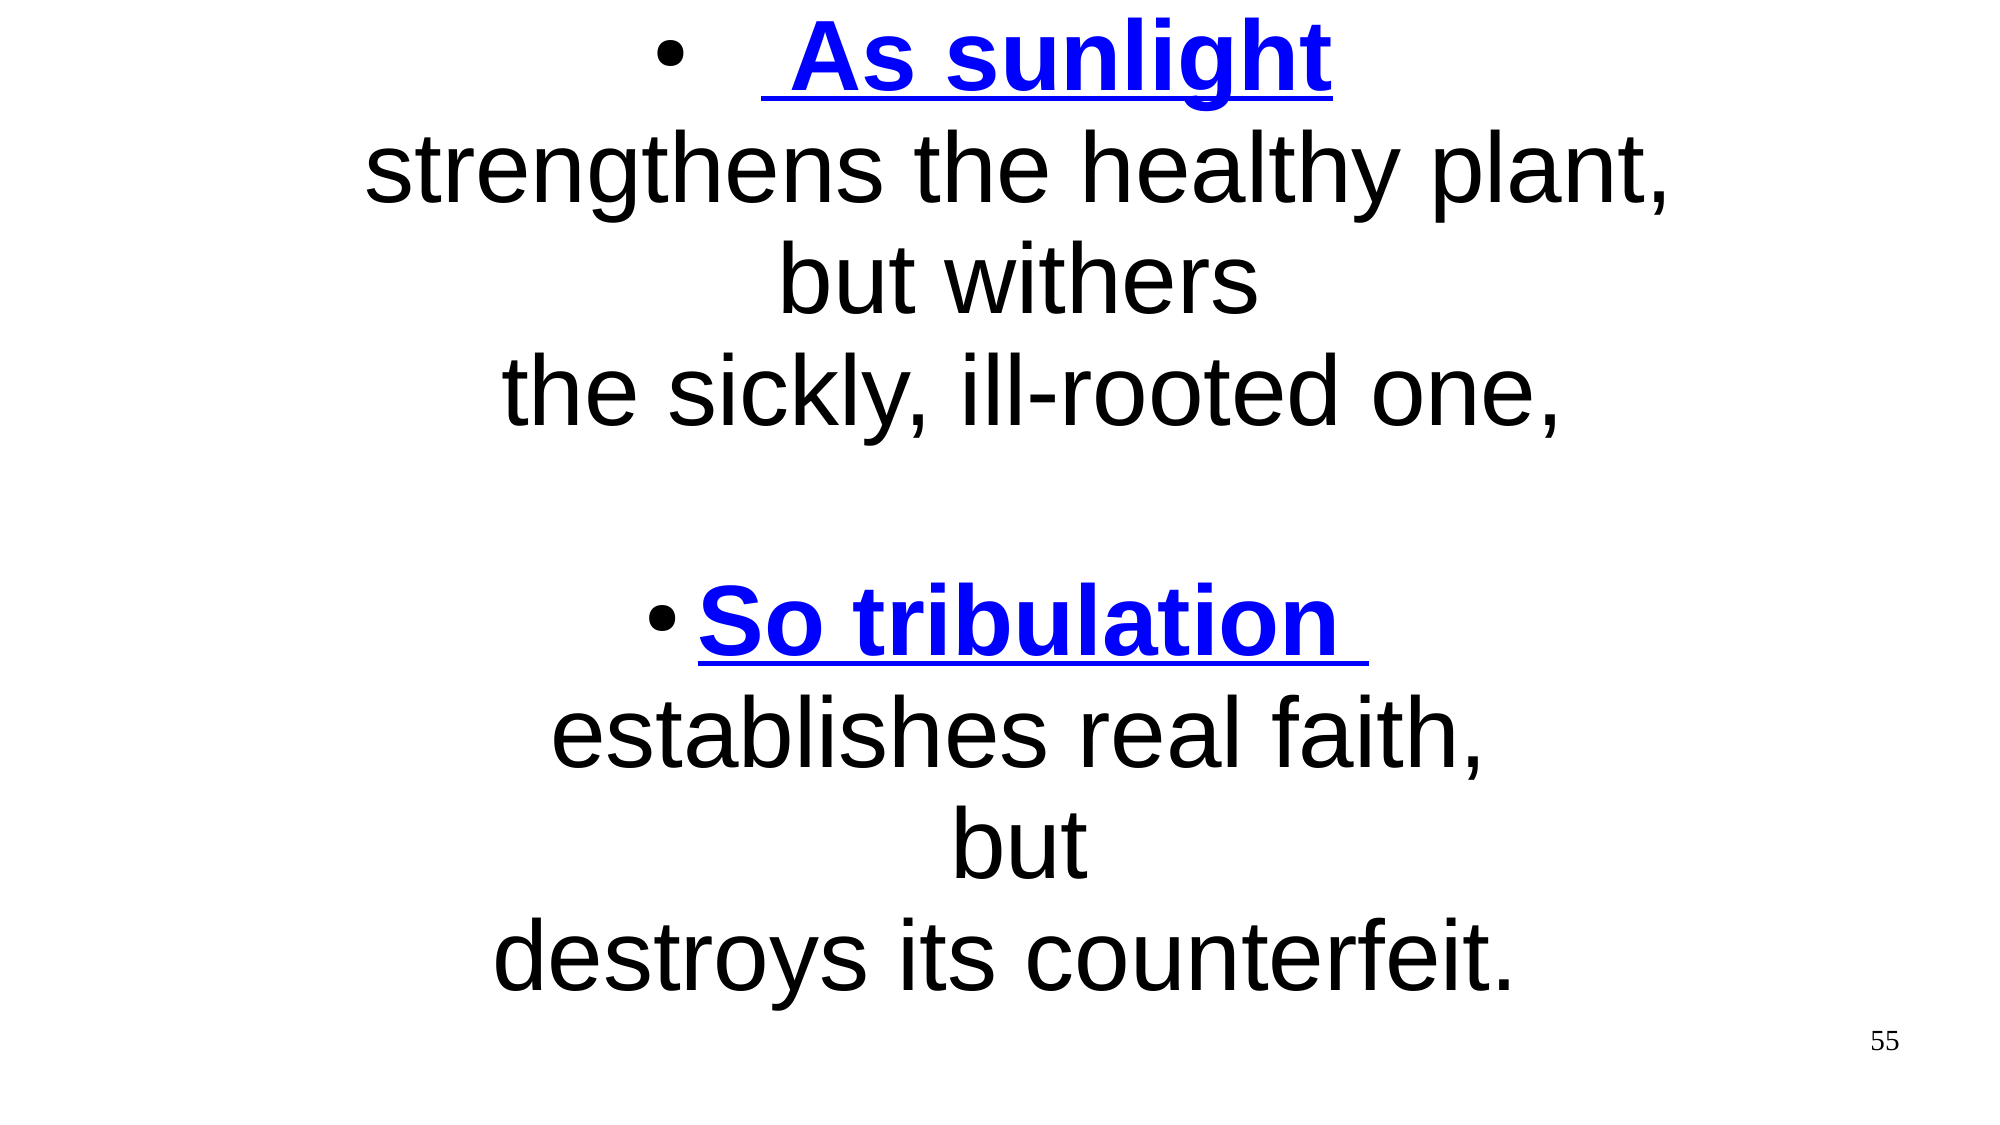

# As sunlight strengthens the healthy plant, but withers the sickly, ill-rooted one,
So tribulation
establishes real faith,
but
destroys its counterfeit.
55